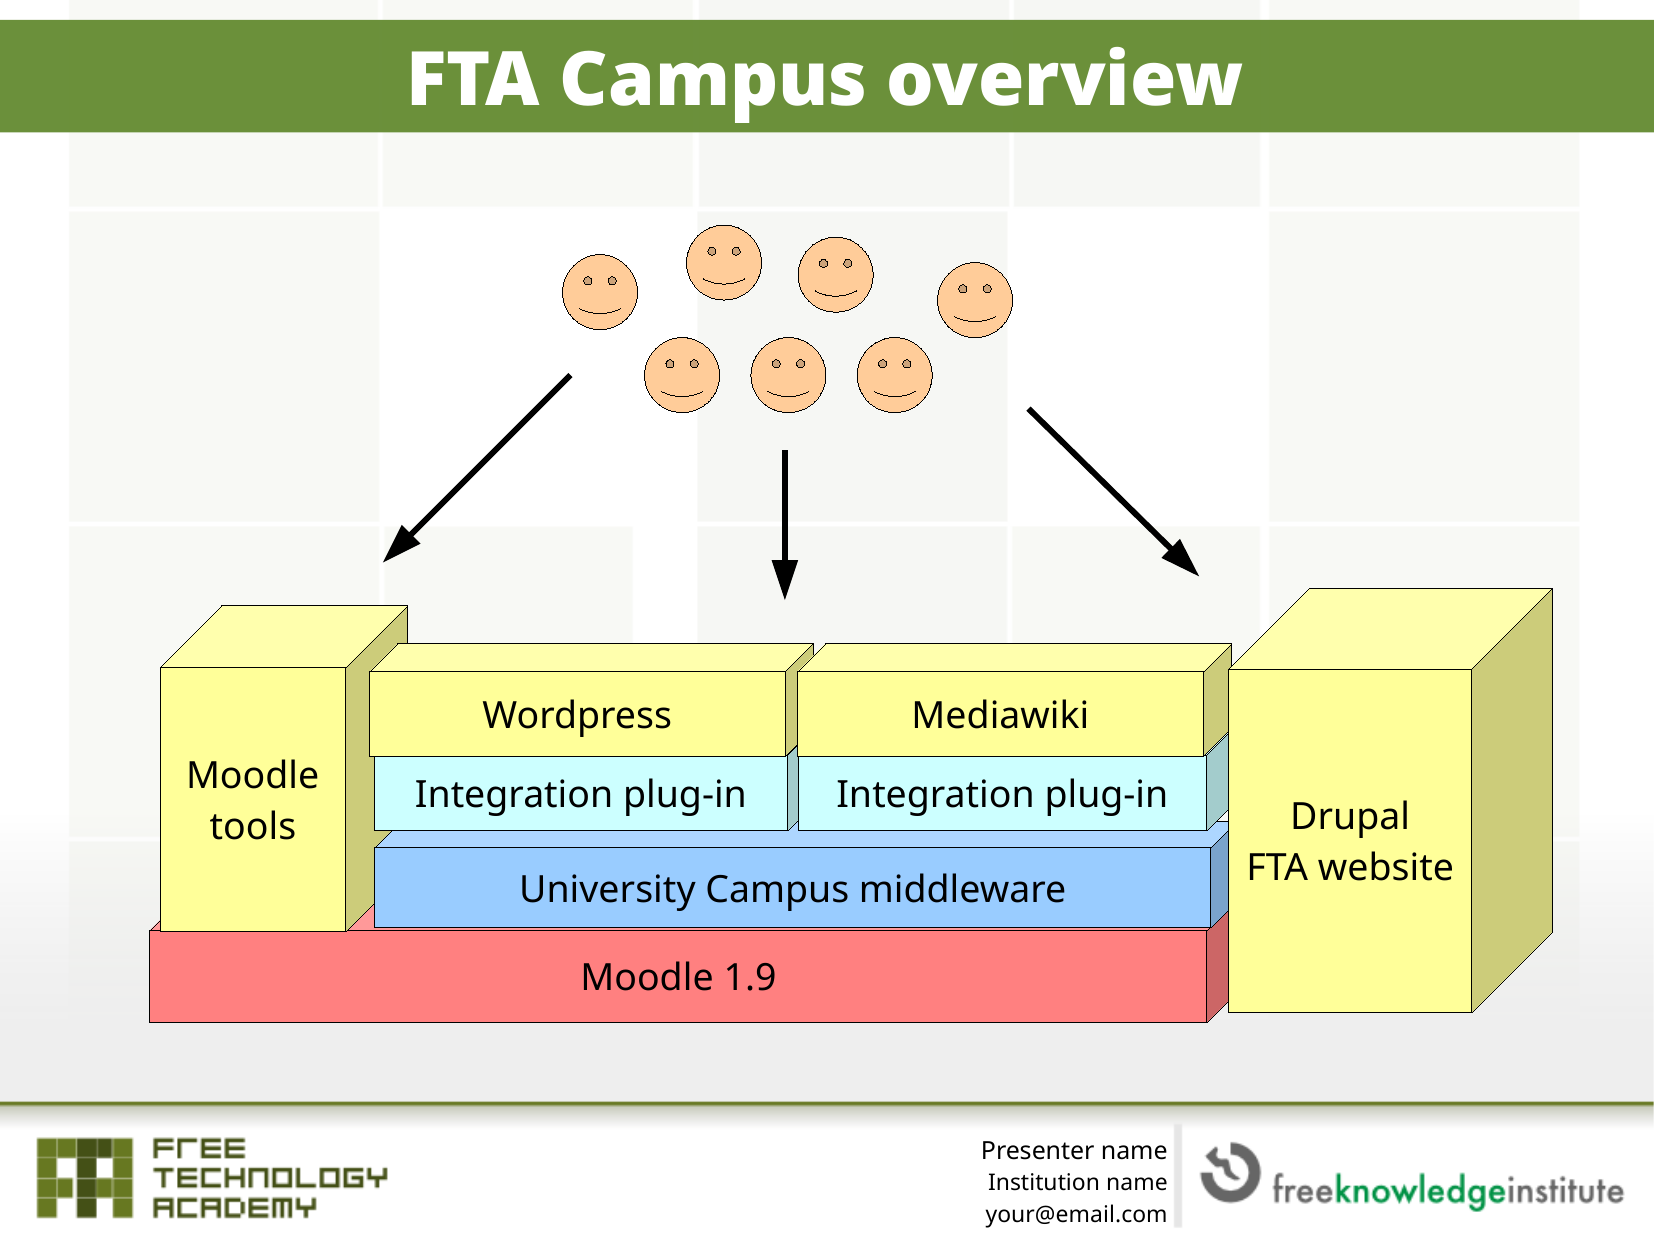

# FTA Campus overview
Drupal
FTA website
Moodle
tools
Wordpress
Mediawiki
Integration plug-in
Integration plug-in
University Campus middleware
Moodle 1.9